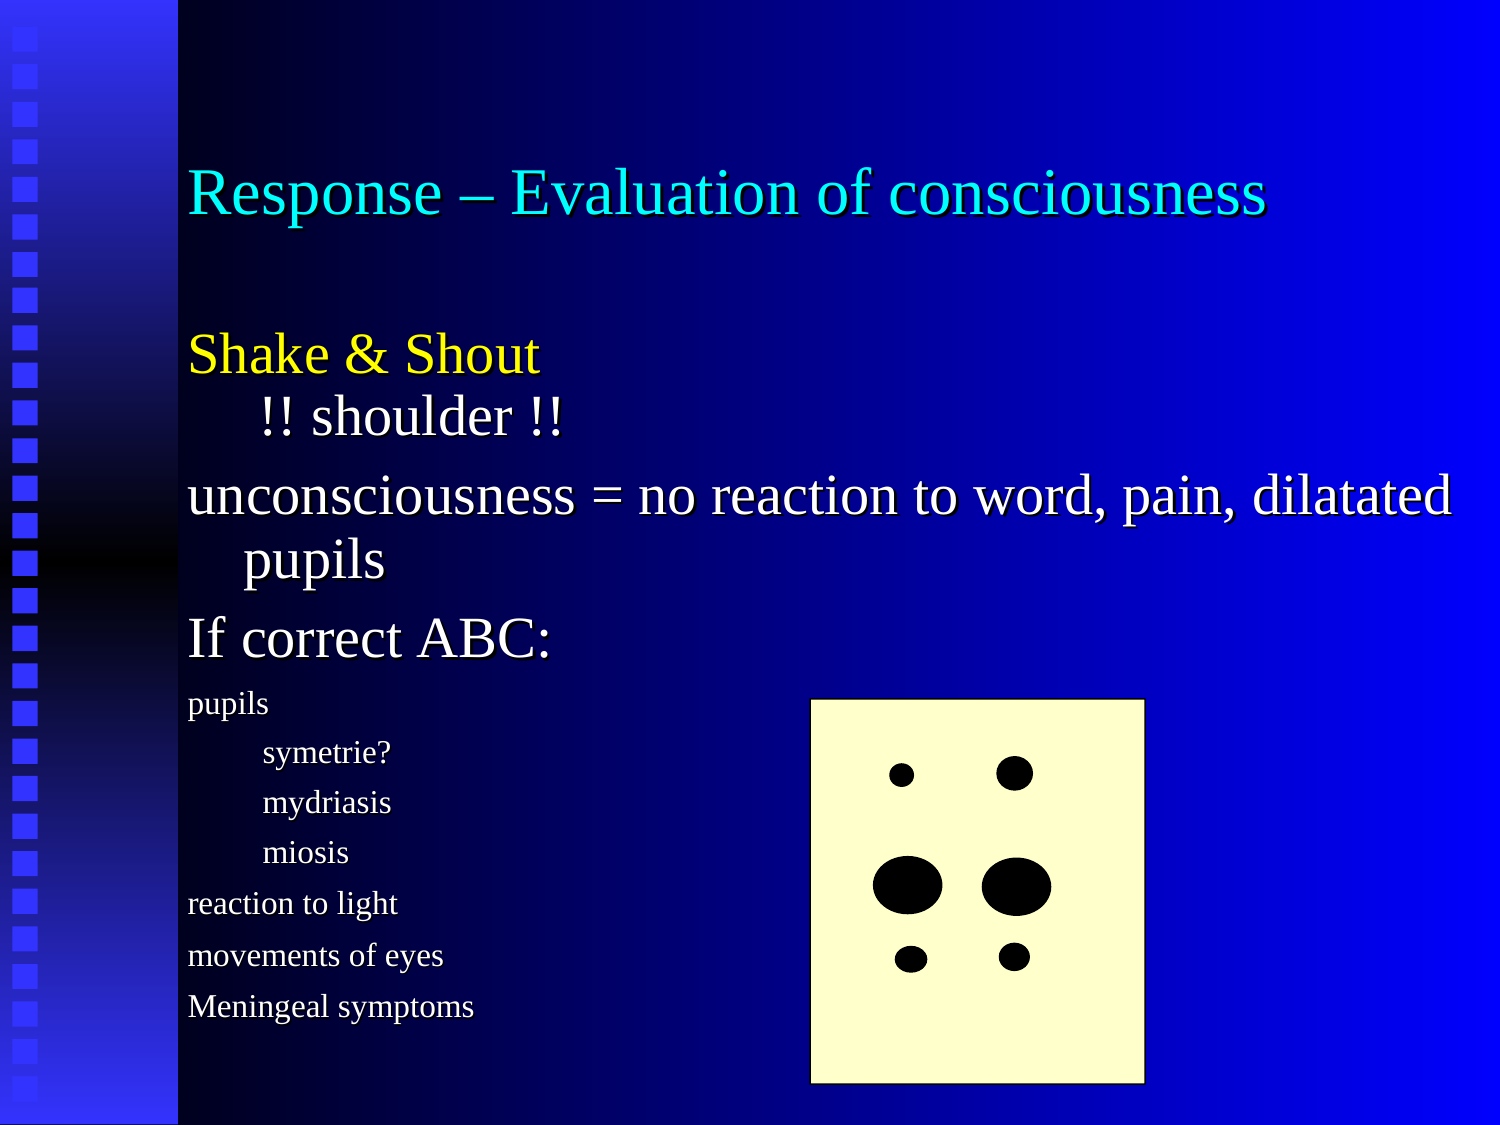

# Response – Evaluation of consciousness
Shake & Shout
 !! shoulder !!
unconsciousness = no reaction to word, pain, dilatated pupils
If correct ABC:
pupils
symetrie?
mydriasis
miosis
reaction to light
movements of eyes
Meningeal symptoms